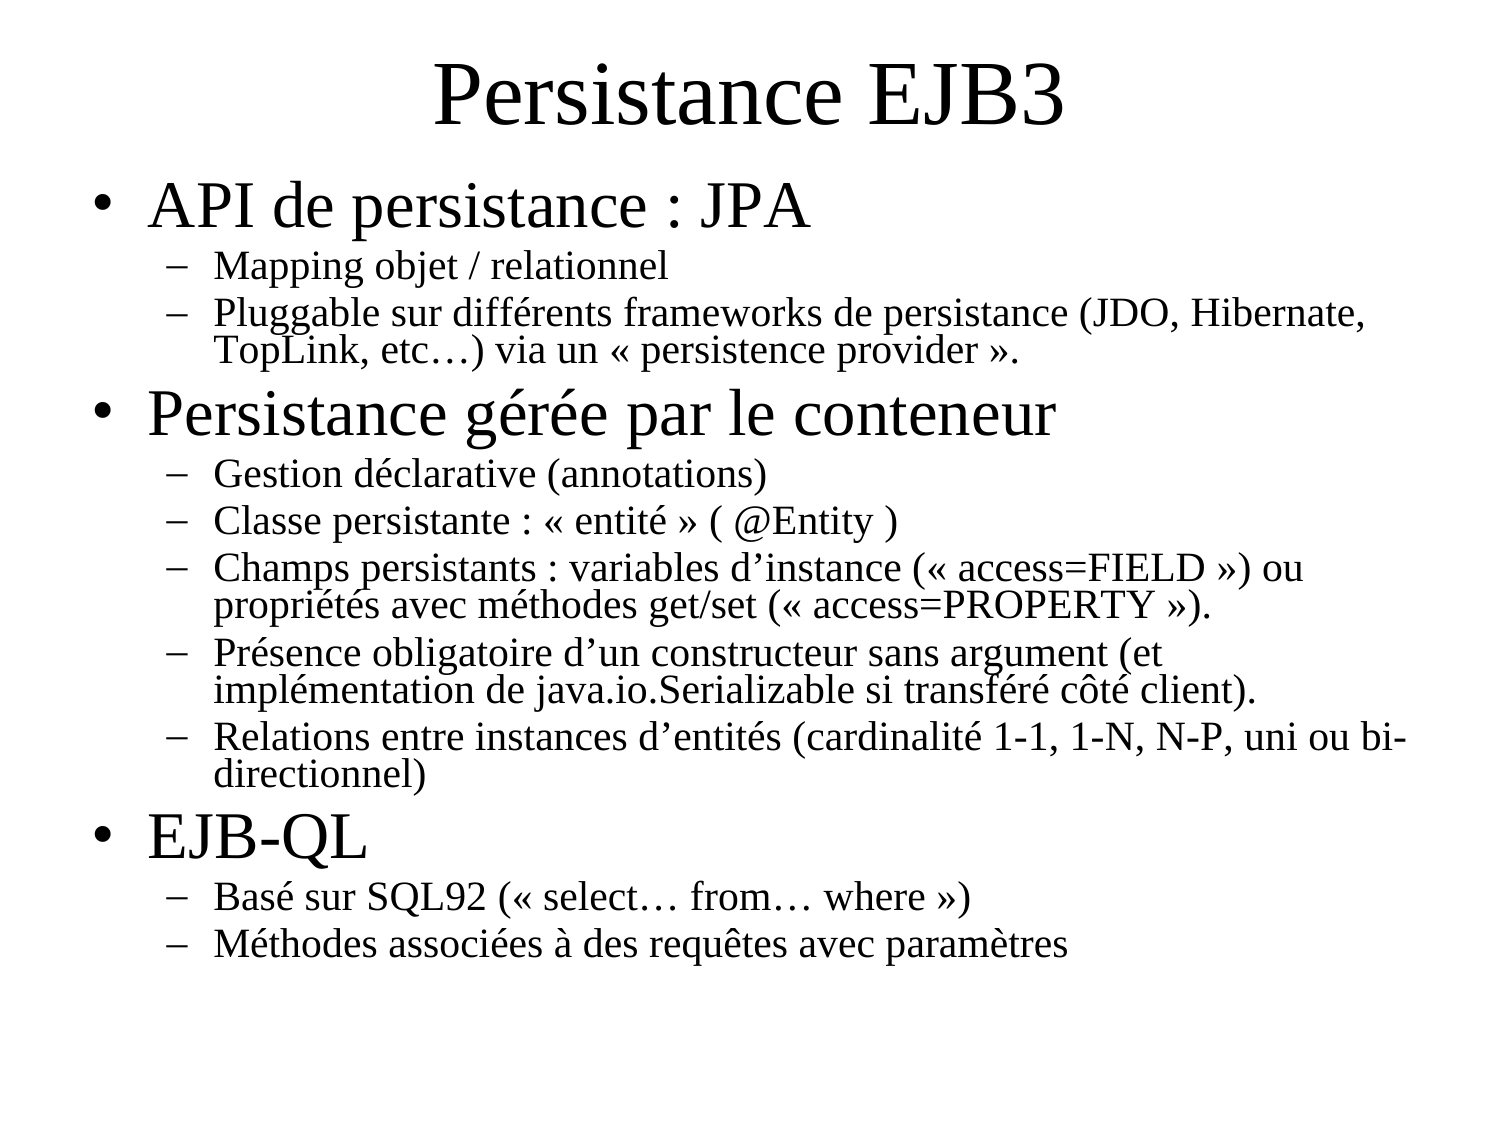

# Persistance EJB3
API de persistance : JPA
Mapping objet / relationnel
Pluggable sur différents frameworks de persistance (JDO, Hibernate, TopLink, etc…) via un « persistence provider ».
Persistance gérée par le conteneur
Gestion déclarative (annotations)
Classe persistante : « entité » ( @Entity )
Champs persistants : variables d’instance (« access=FIELD ») ou propriétés avec méthodes get/set (« access=PROPERTY »).
Présence obligatoire d’un constructeur sans argument (et implémentation de java.io.Serializable si transféré côté client).
Relations entre instances d’entités (cardinalité 1-1, 1-N, N-P, uni ou bi-directionnel)
EJB-QL
Basé sur SQL92 (« select… from… where »)
Méthodes associées à des requêtes avec paramètres